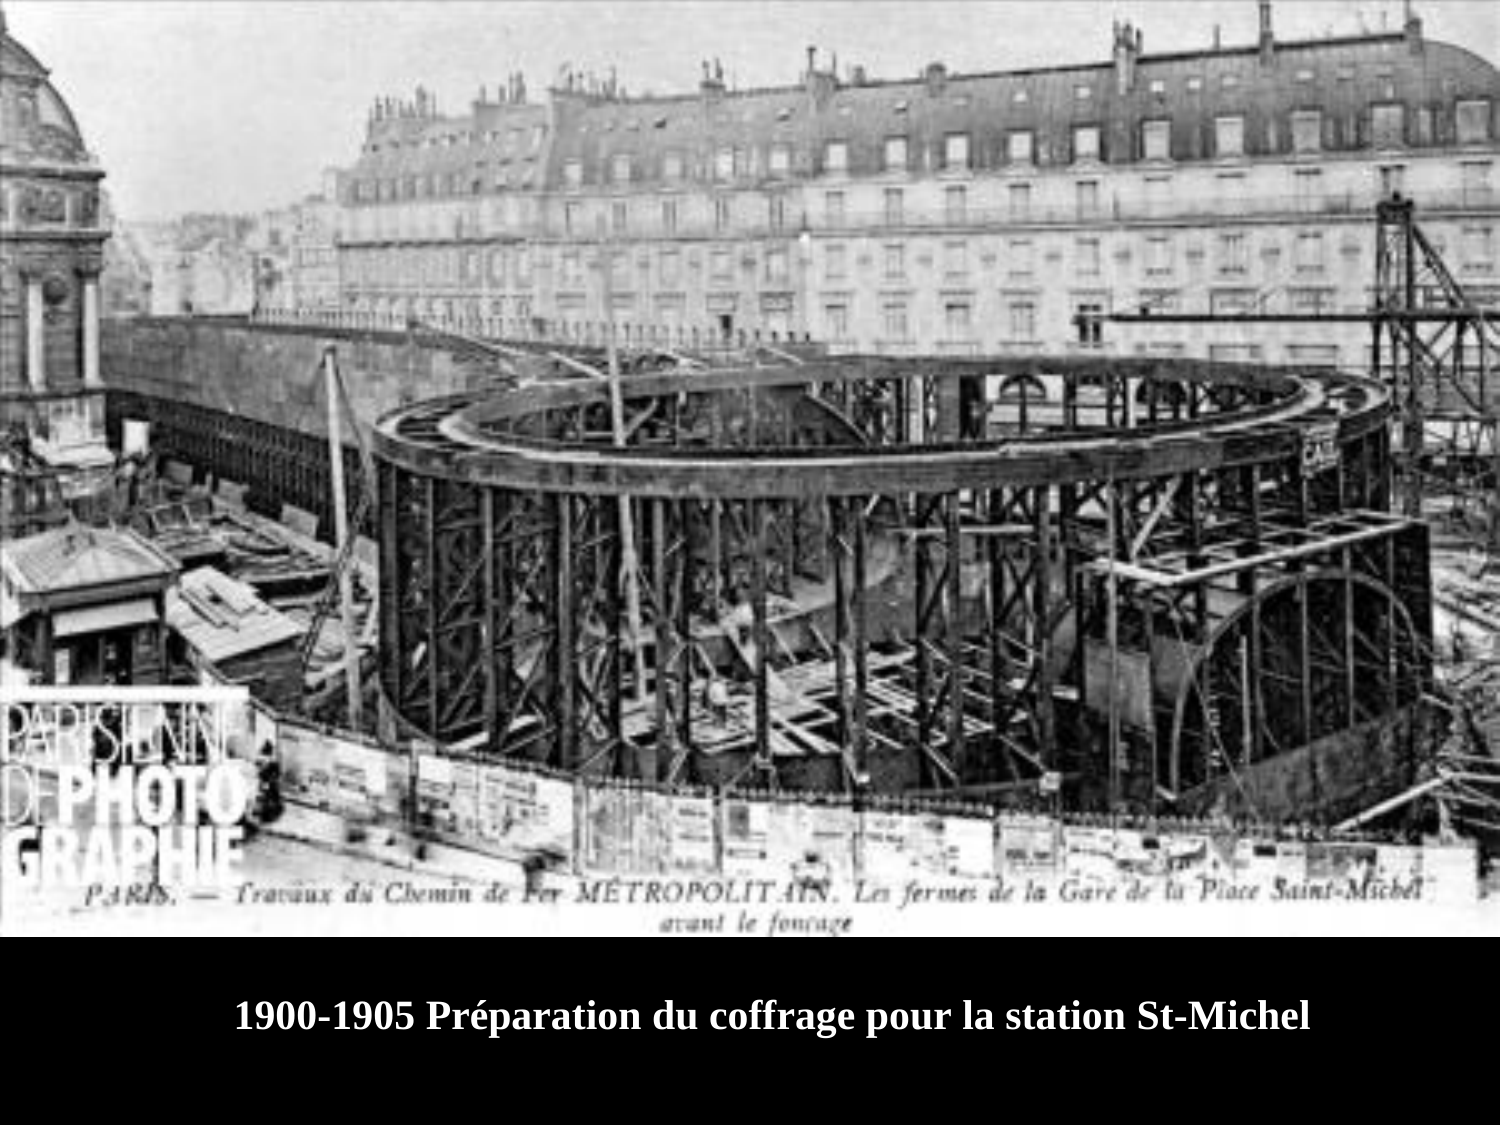

1900-1905 Préparation du coffrage pour la station St-Michel